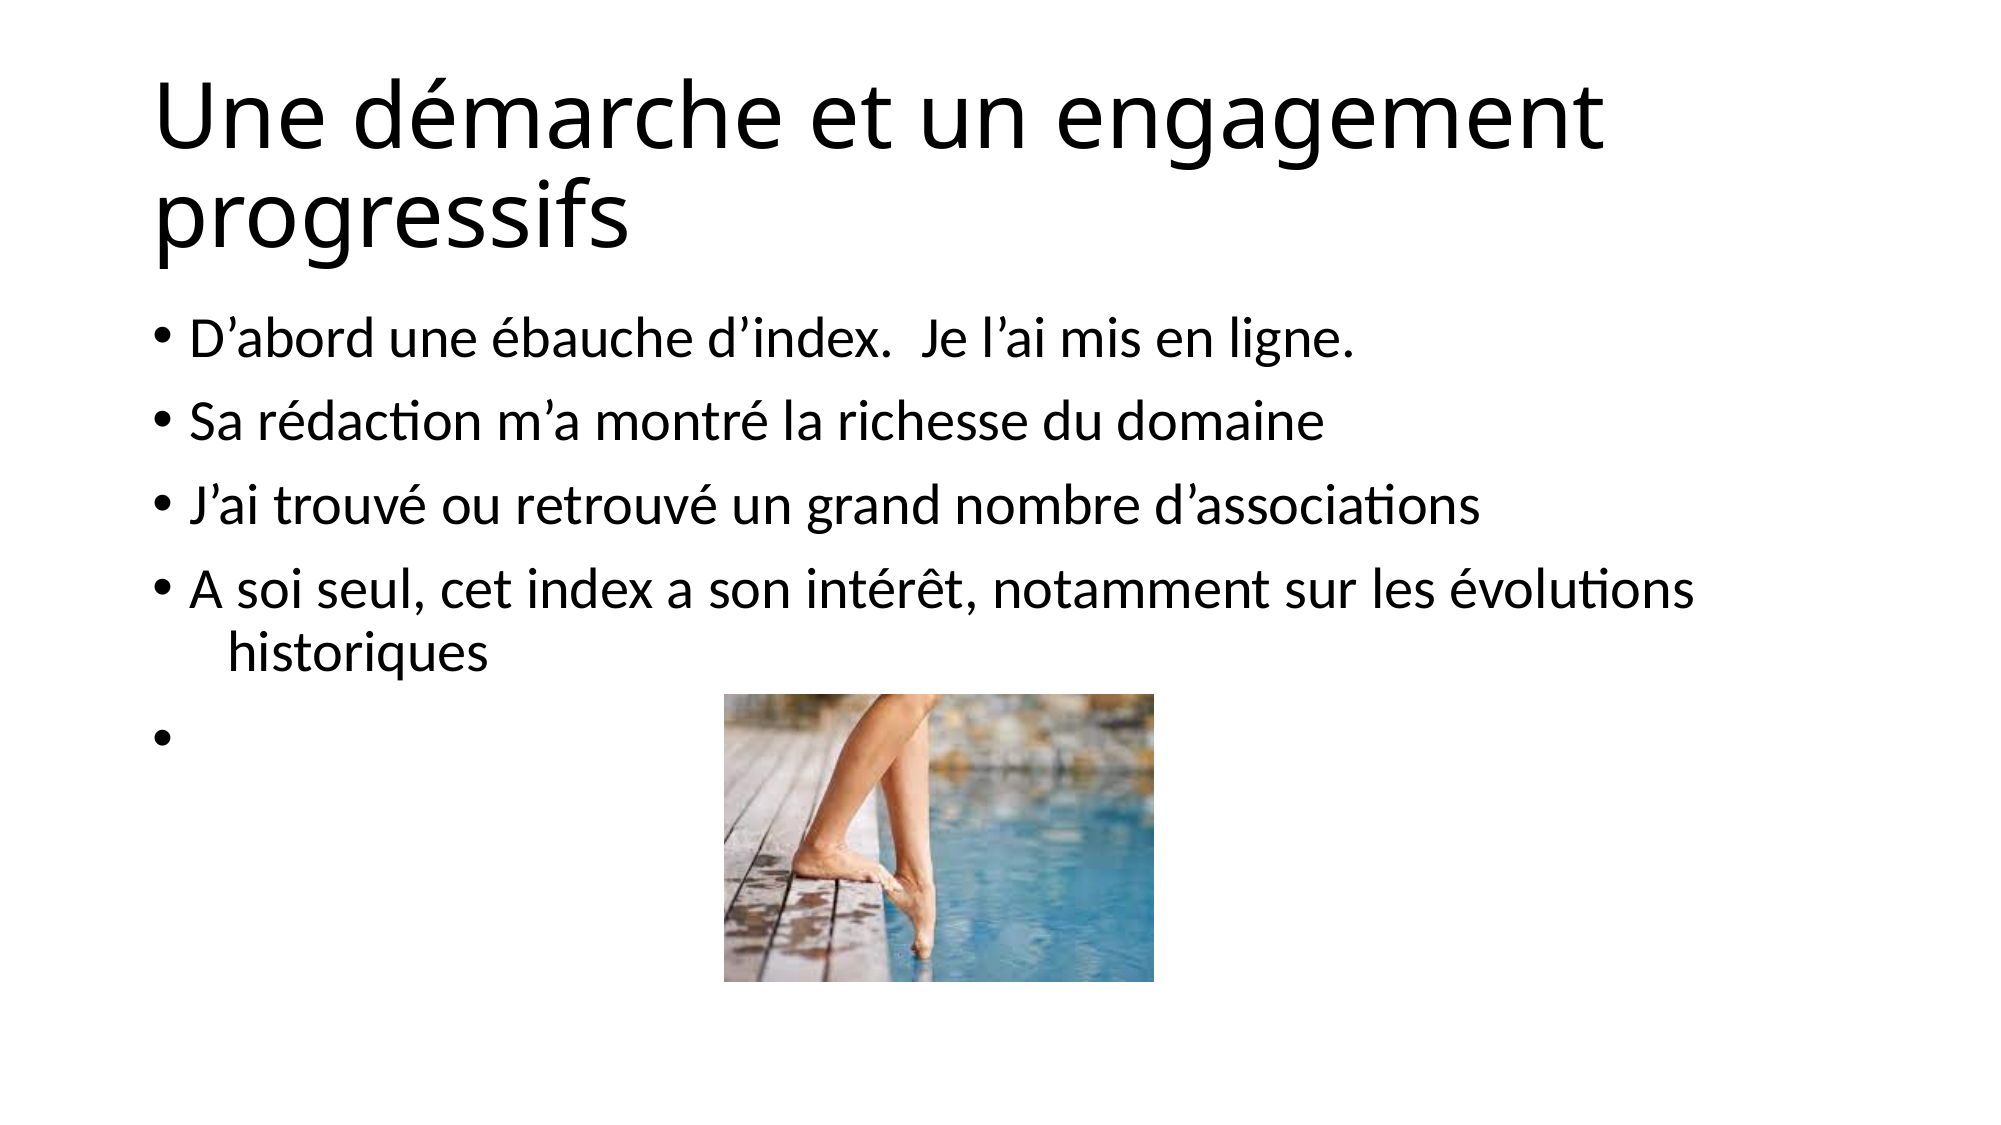

# Une démarche et un engagement progressifs
D’abord une ébauche d’index. Je l’ai mis en ligne.
Sa rédaction m’a montré la richesse du domaine
J’ai trouvé ou retrouvé un grand nombre d’associations
A soi seul, cet index a son intérêt, notamment sur les évolutions historiques